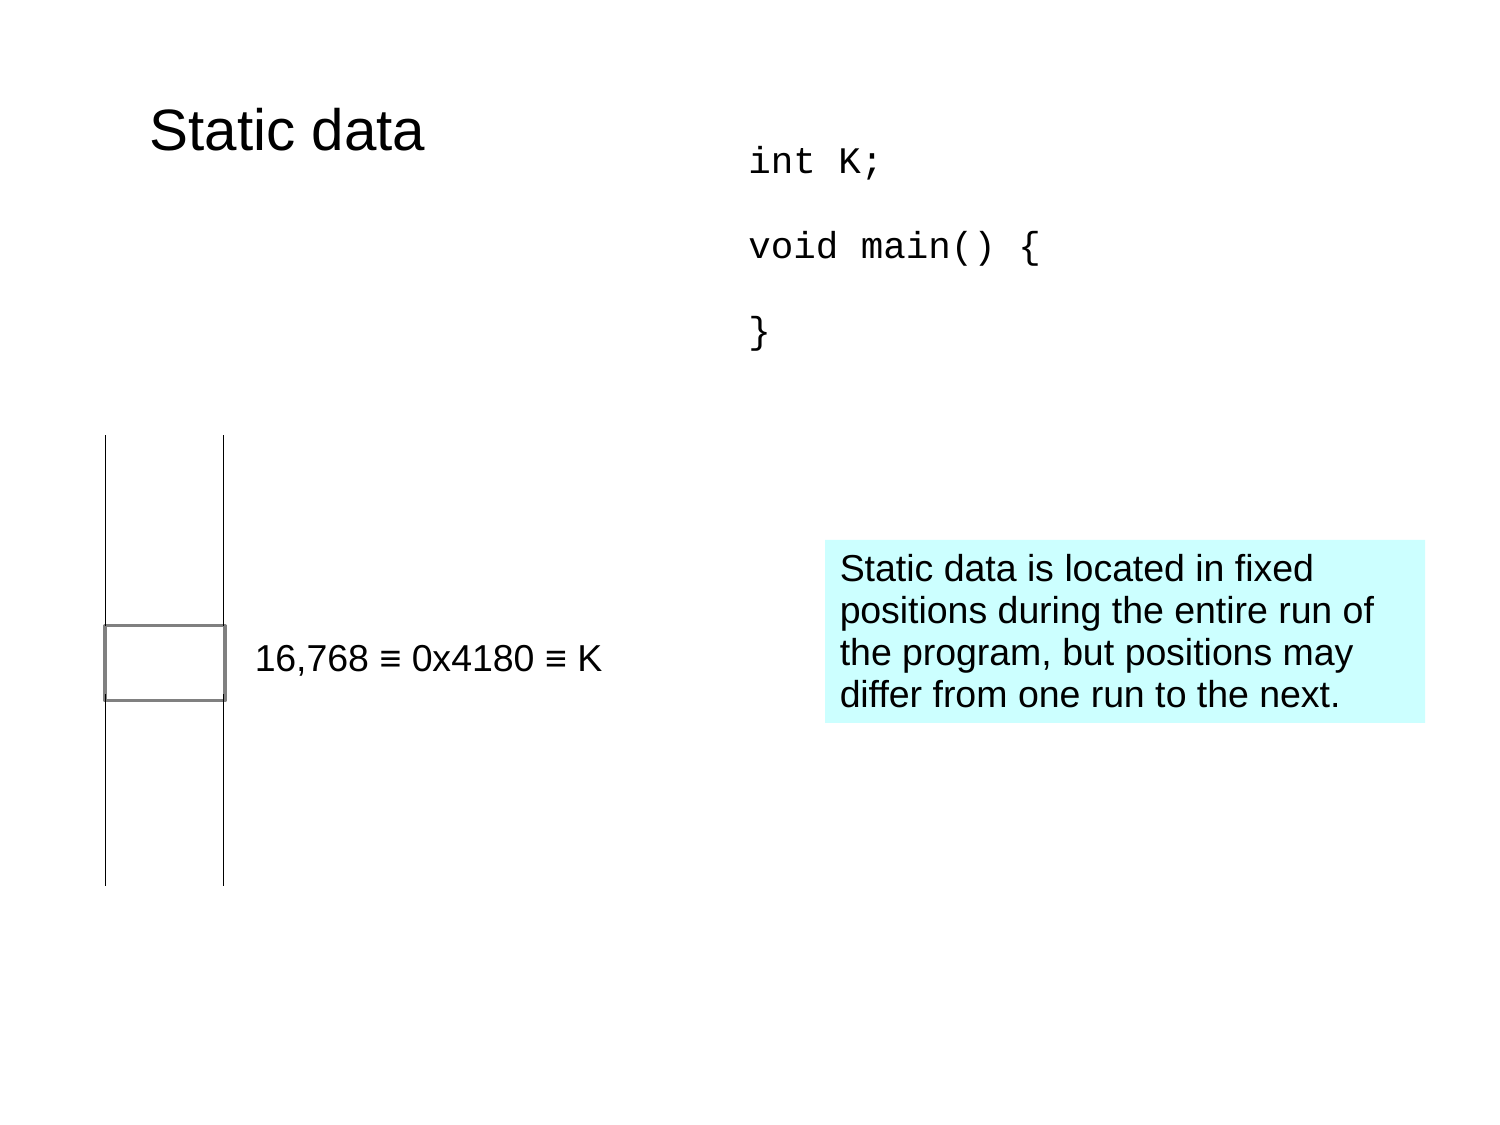

Static data
int K;
void main() {
}
Static data is located in fixed positions during the entire run of the program, but positions may differ from one run to the next.
16,768 ≡ 0x4180 ≡ K